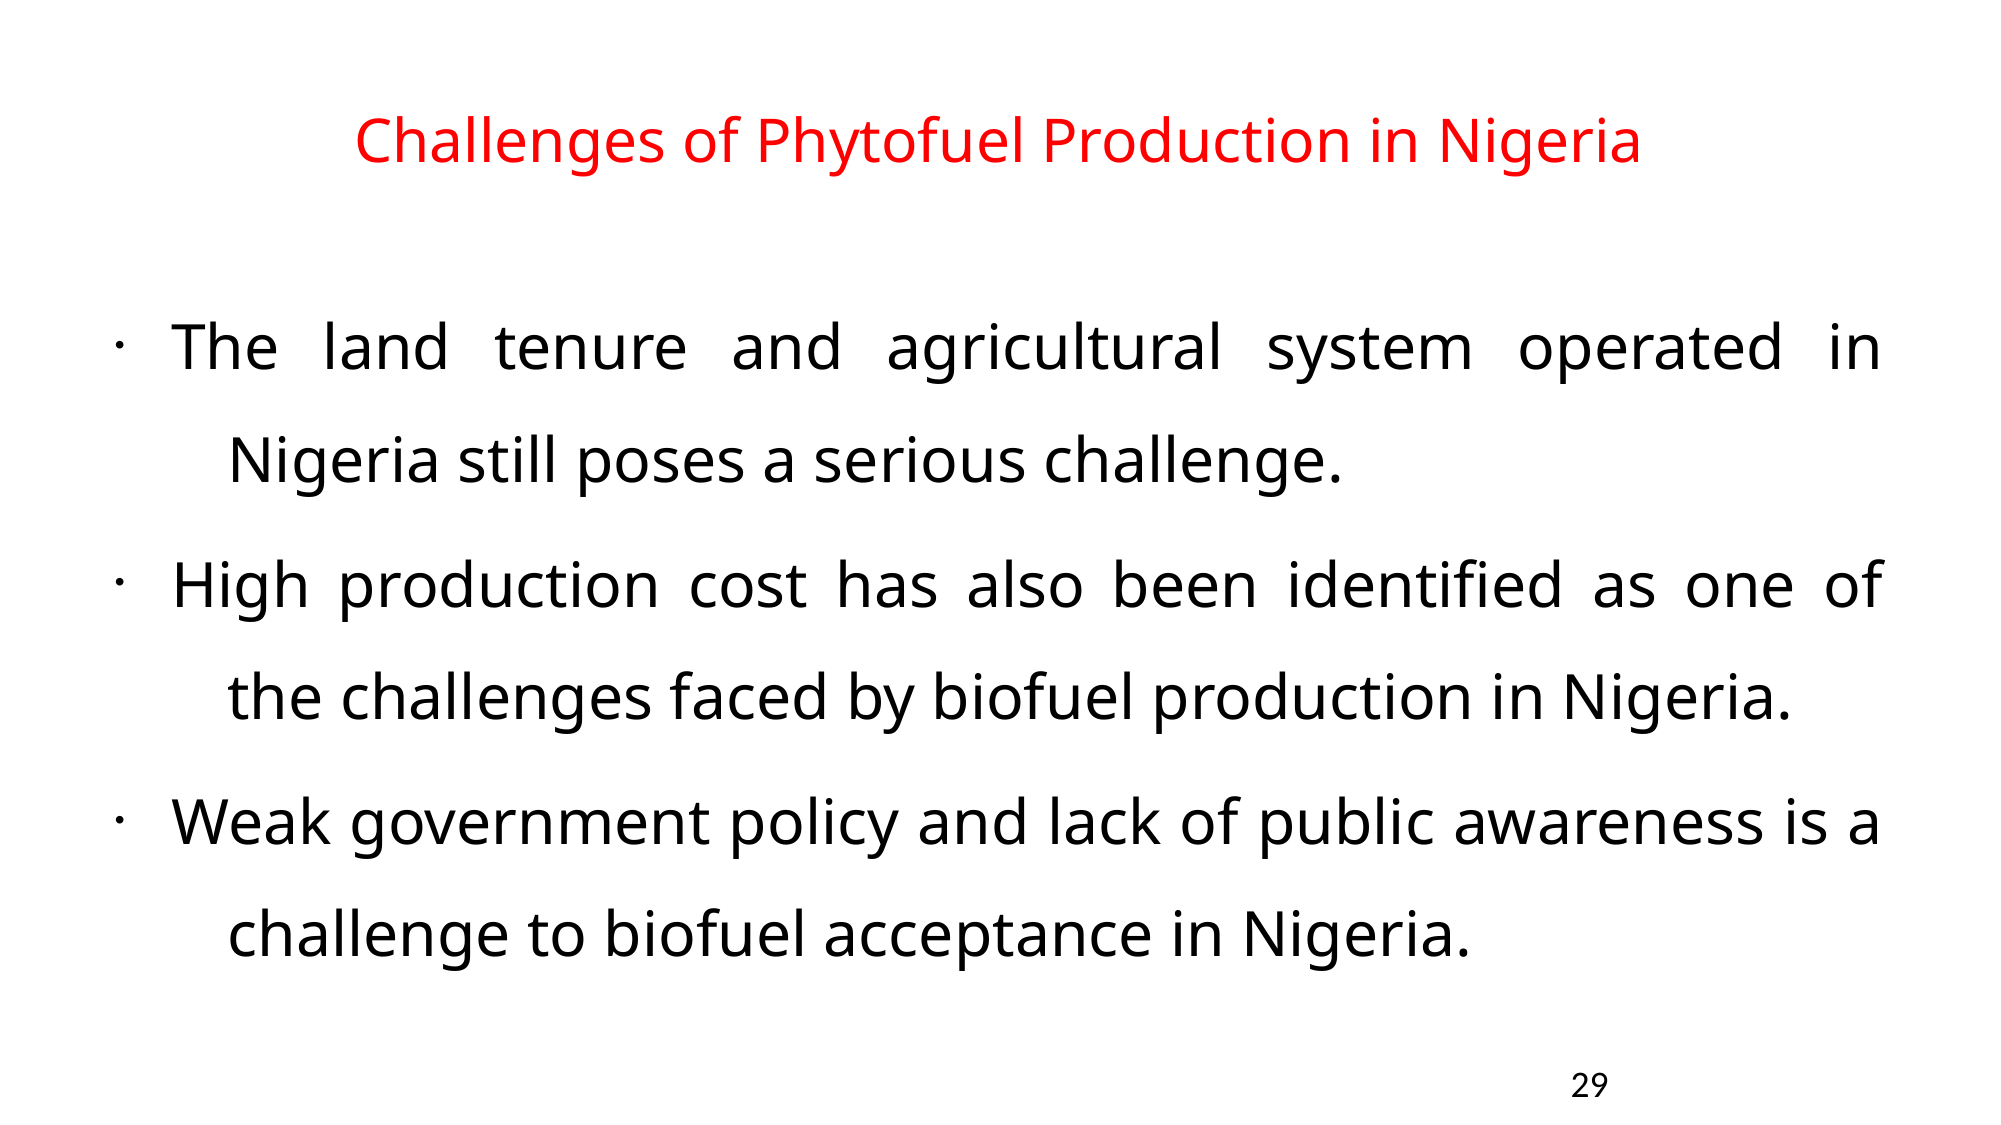

# Challenges of Phytofuel Production in Nigeria
The land tenure and agricultural system operated in Nigeria still poses a serious challenge.
High production cost has also been identified as one of the challenges faced by biofuel production in Nigeria.
Weak government policy and lack of public awareness is a challenge to biofuel acceptance in Nigeria.